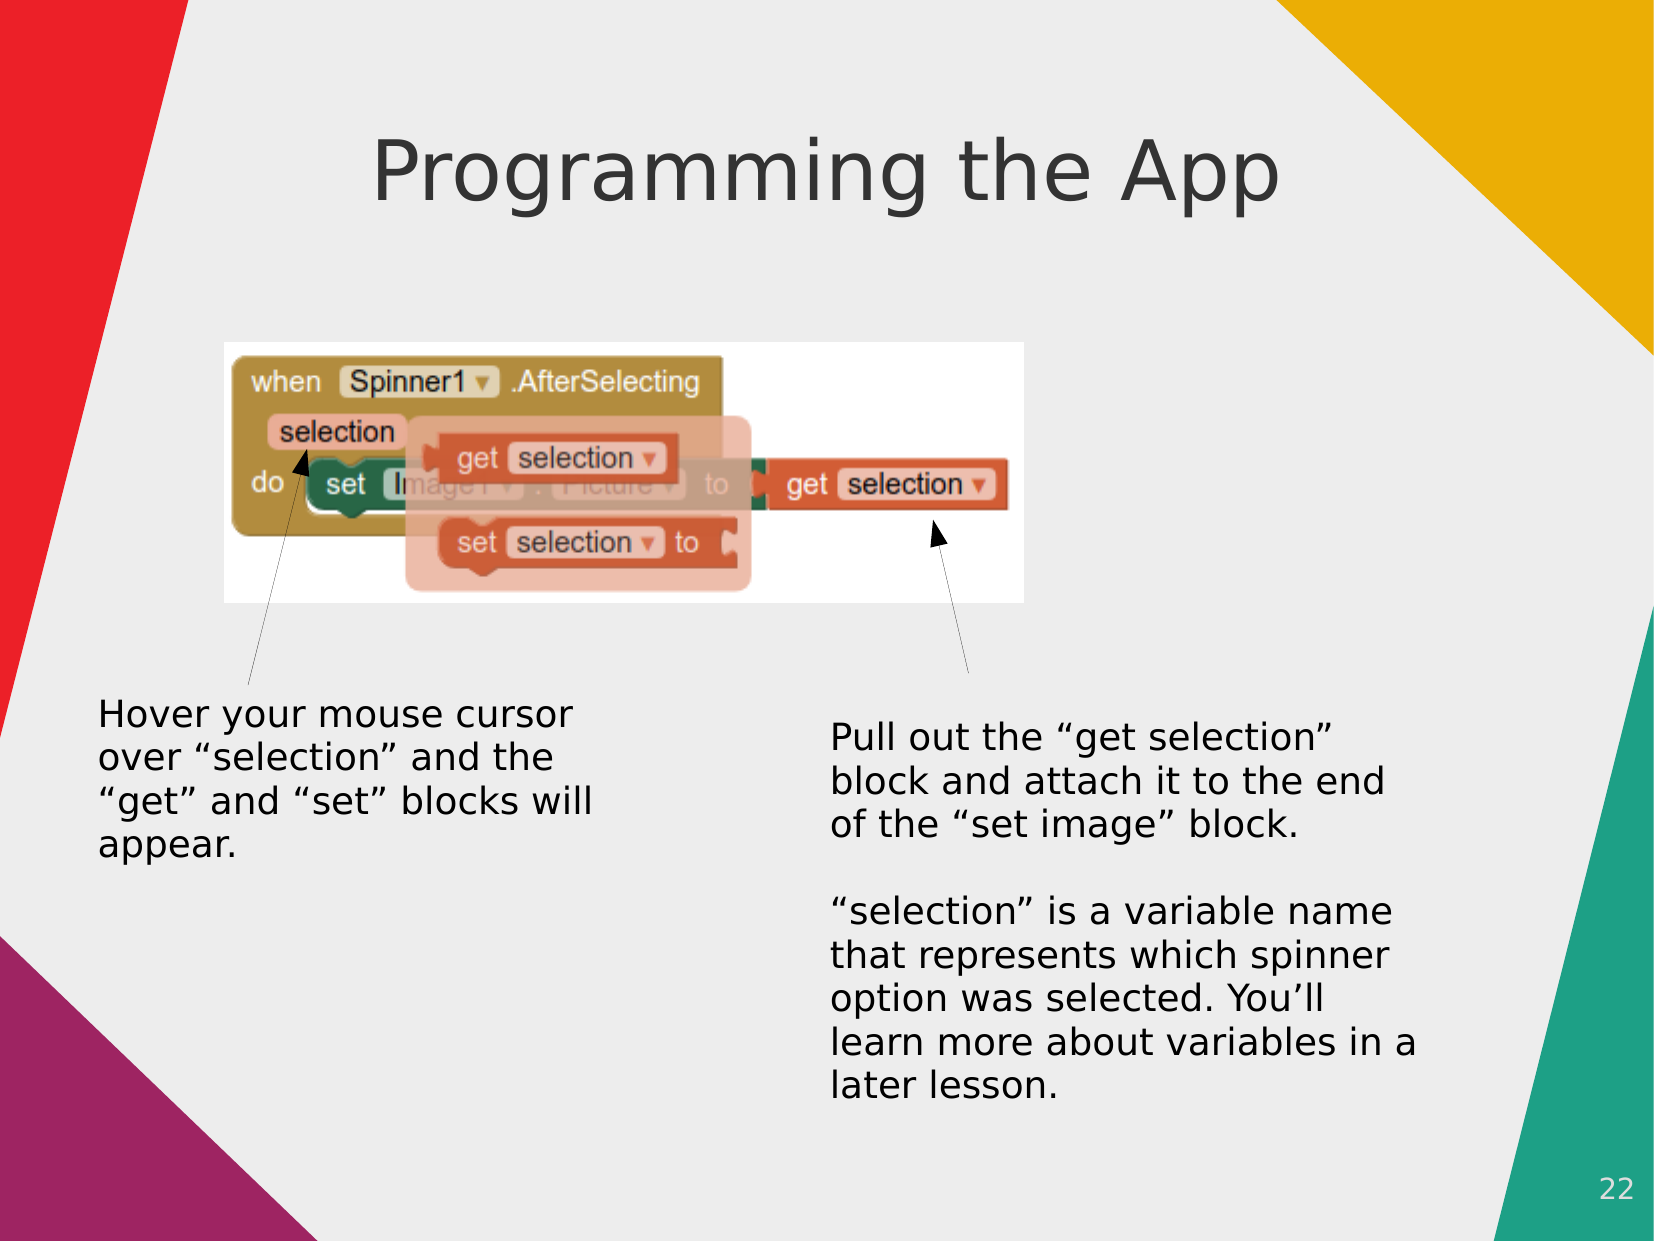

# Programming the App
Hover your mouse cursor over “selection” and the “get” and “set” blocks will appear.
Pull out the “get selection” block and attach it to the end of the “set image” block.
“selection” is a variable name that represents which spinner option was selected. You’ll learn more about variables in a later lesson.
22